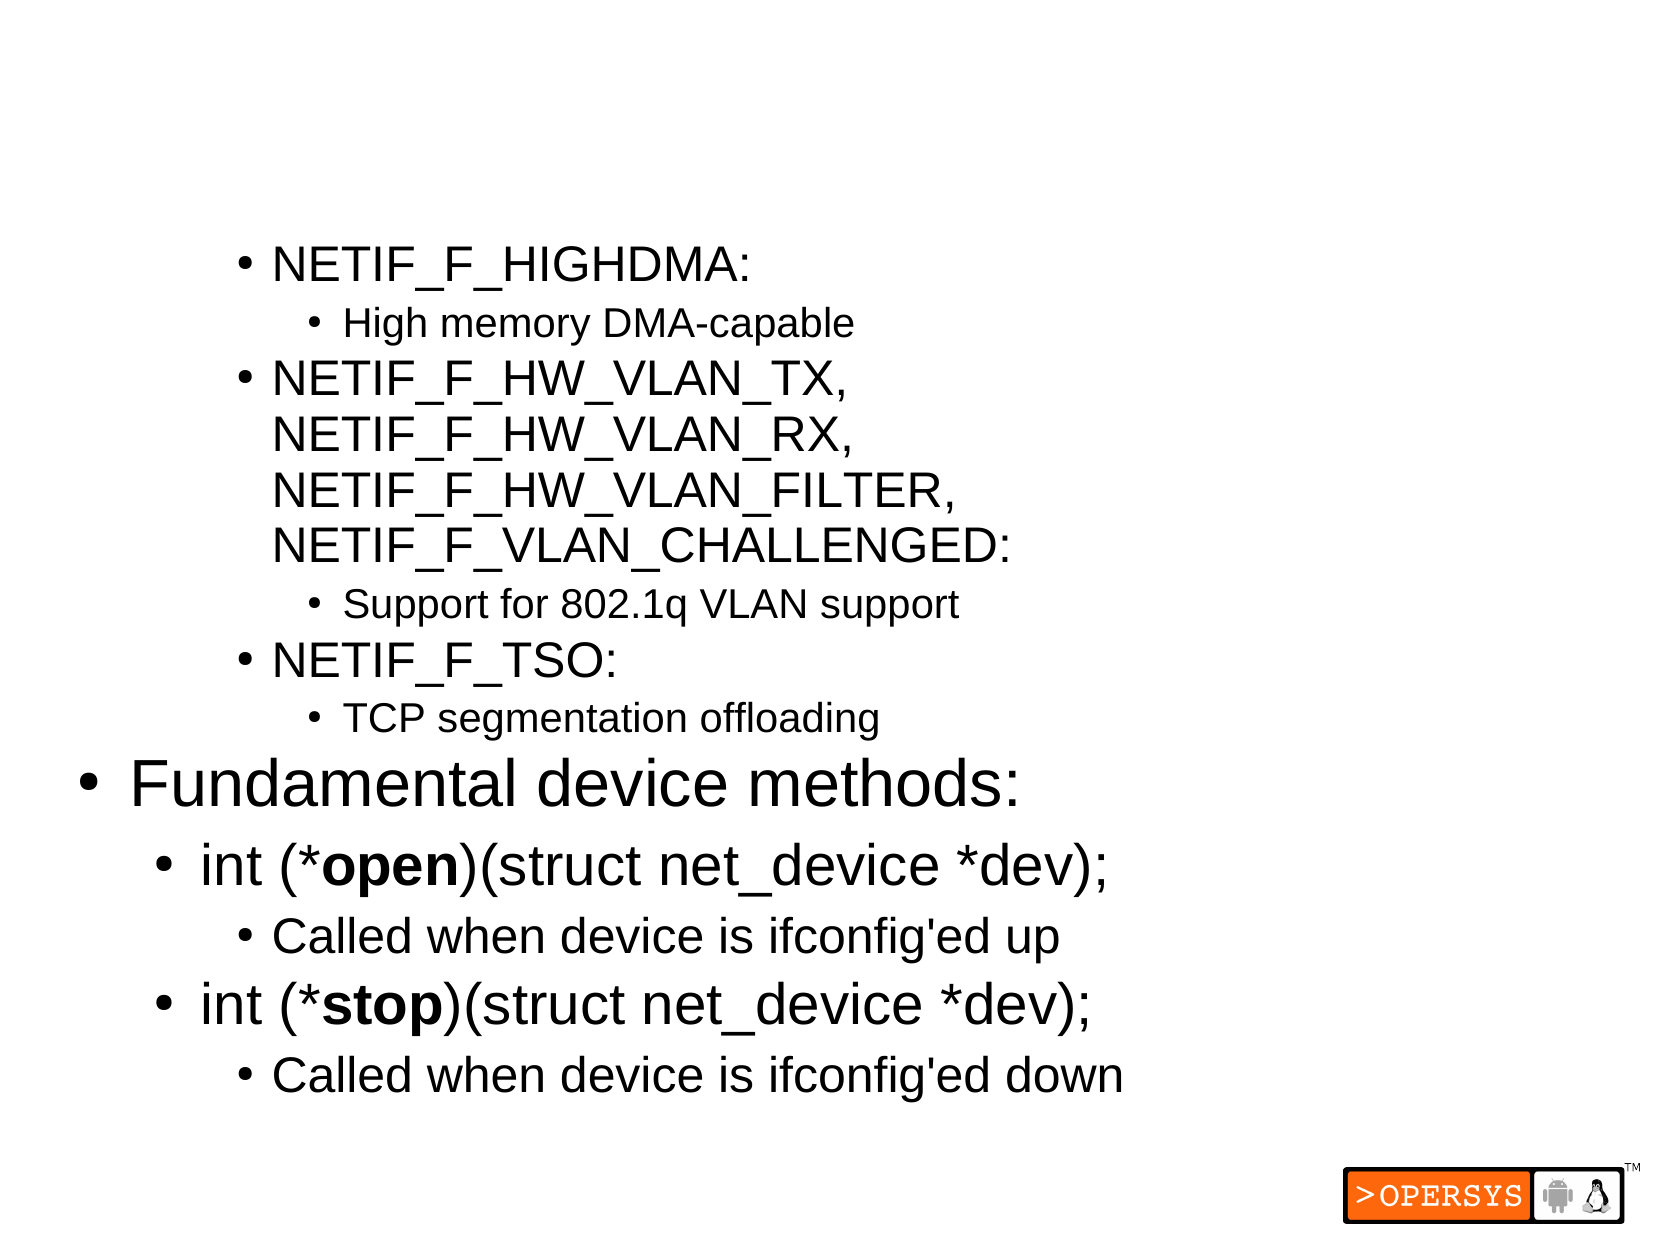

# NETIF_F_HIGHDMA:
High memory DMA-capable
NETIF_F_HW_VLAN_TX, NETIF_F_HW_VLAN_RX, NETIF_F_HW_VLAN_FILTER, NETIF_F_VLAN_CHALLENGED:
Support for 802.1q VLAN support
NETIF_F_TSO:
TCP segmentation offloading
Fundamental device methods:
int (*open)(struct net_device *dev);
Called when device is ifconfig'ed up
int (*stop)(struct net_device *dev);
Called when device is ifconfig'ed down